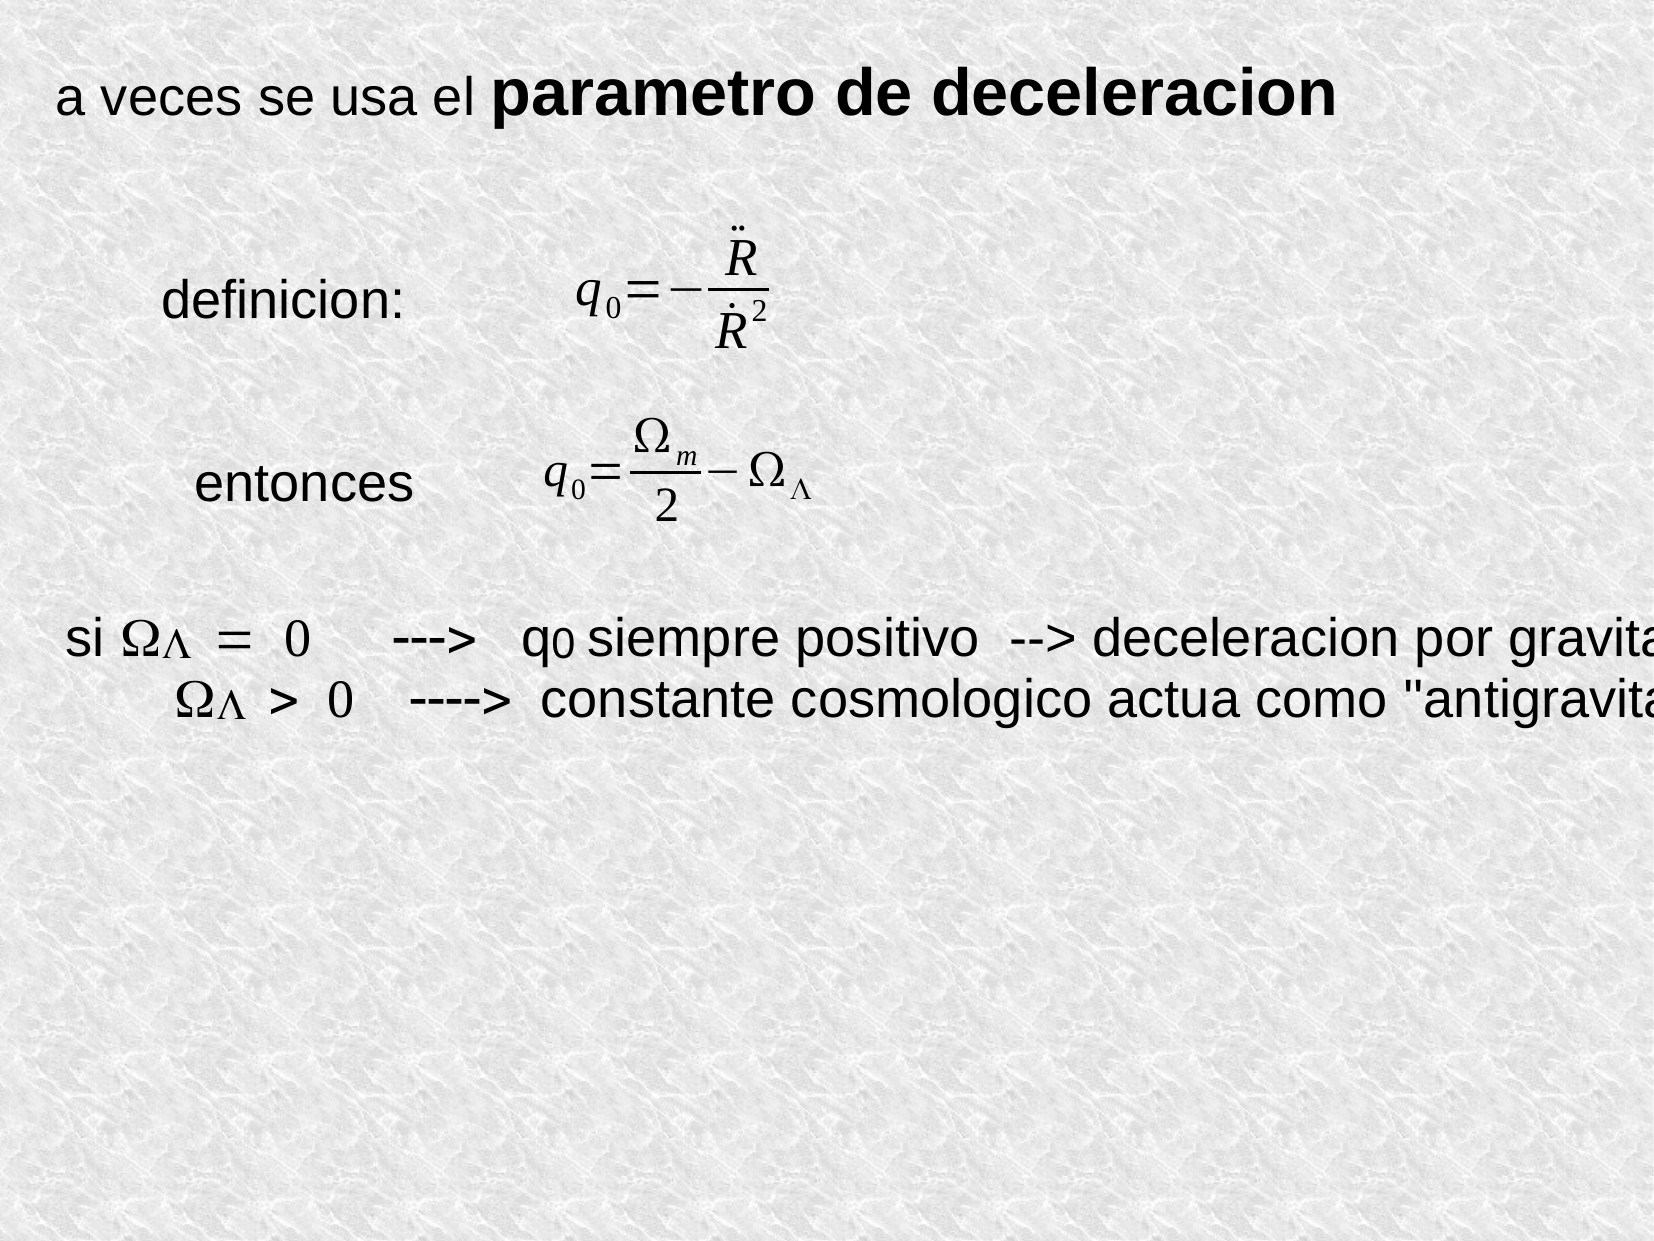

a veces se usa el parametro de deceleracion
definicion:
entonces
si  = 0 ---> q0 siempre positivo --> deceleracion por gravitacion
  > 0 ----> constante cosmologico actua como ''antigravitacion''